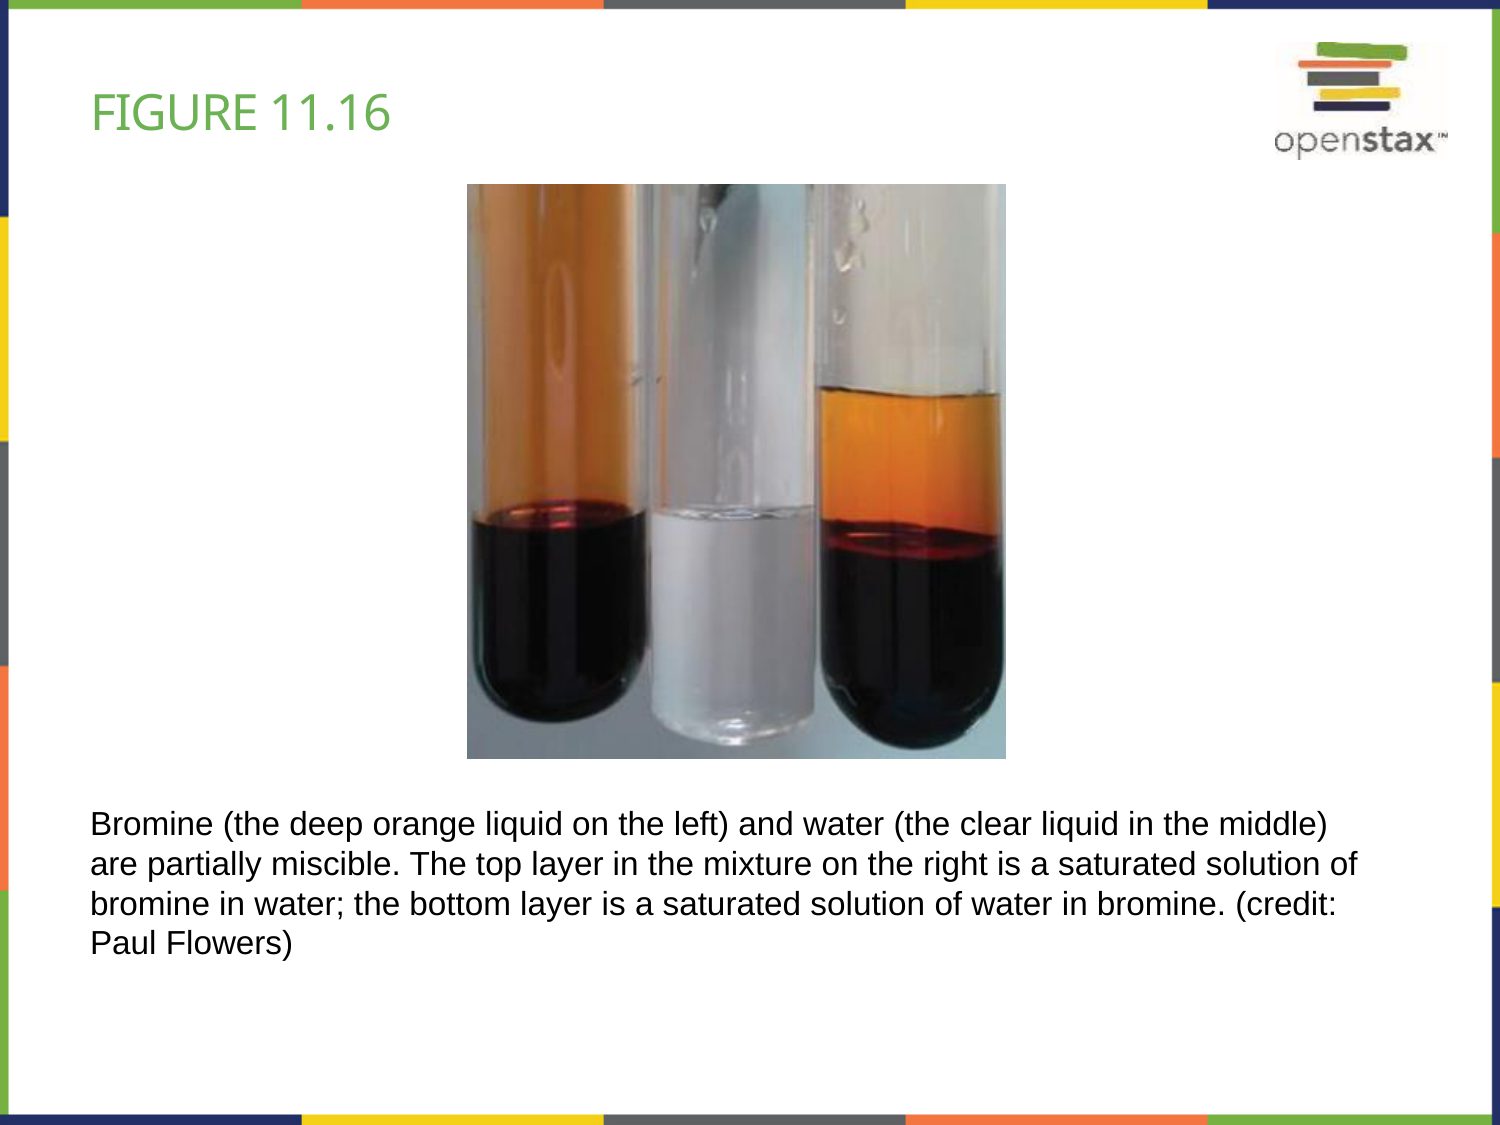

# Figure 11.16
Bromine (the deep orange liquid on the left) and water (the clear liquid in the middle) are partially miscible. The top layer in the mixture on the right is a saturated solution of bromine in water; the bottom layer is a saturated solution of water in bromine. (credit: Paul Flowers)